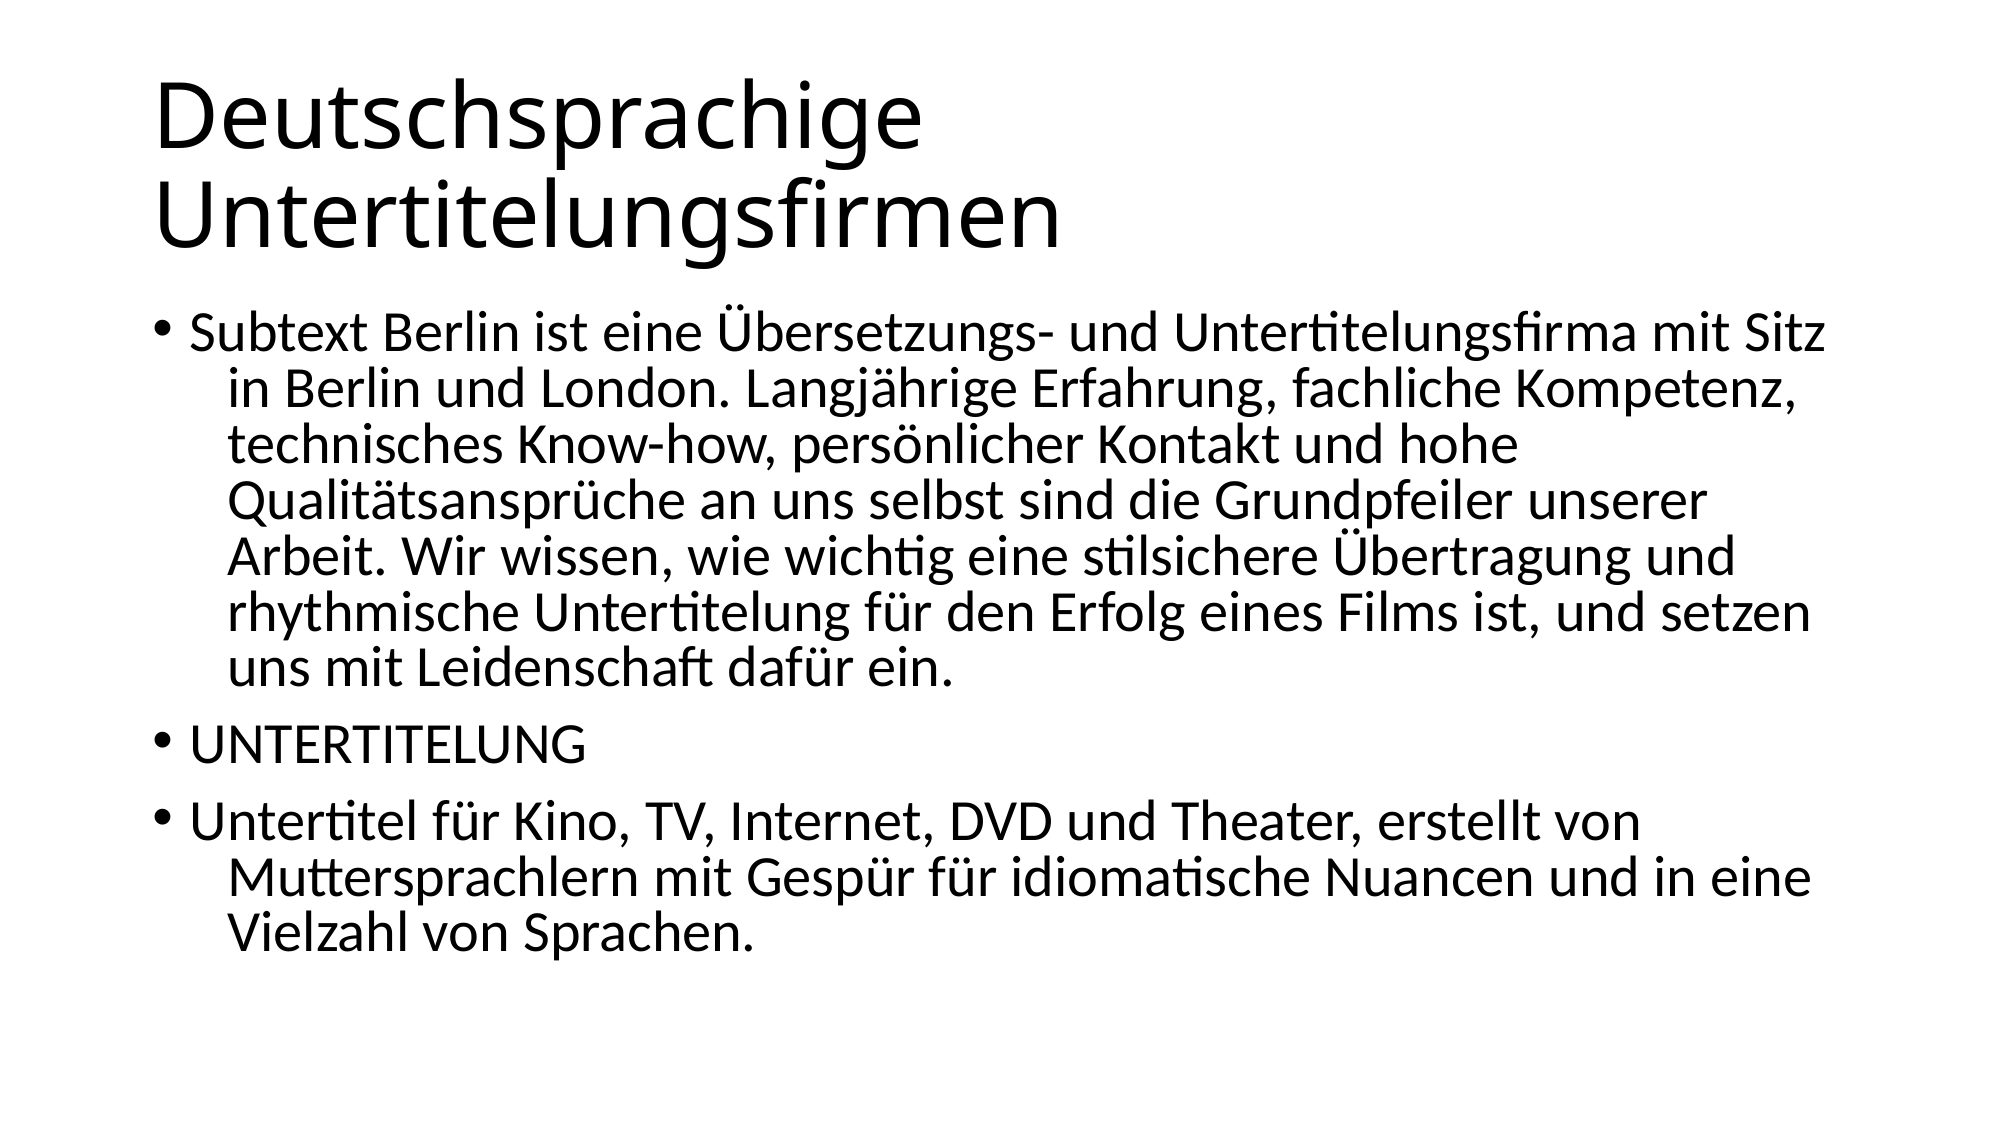

# Deutschsprachige Untertitelungsfirmen
Subtext Berlin ist eine Übersetzungs- und Untertitelungsfirma mit Sitz in Berlin und London. Langjährige Erfahrung, fachliche Kompetenz, technisches Know-how, persönlicher Kontakt und hohe Qualitätsansprüche an uns selbst sind die Grundpfeiler unserer Arbeit. Wir wissen, wie wichtig eine stilsichere Übertragung und rhythmische Untertitelung für den Erfolg eines Films ist, und setzen uns mit Leidenschaft dafür ein.
UNTERTITELUNG
Untertitel für Kino, TV, Internet, DVD und Theater, erstellt von Muttersprachlern mit Gespür für idiomatische Nuancen und in eine Vielzahl von Sprachen.